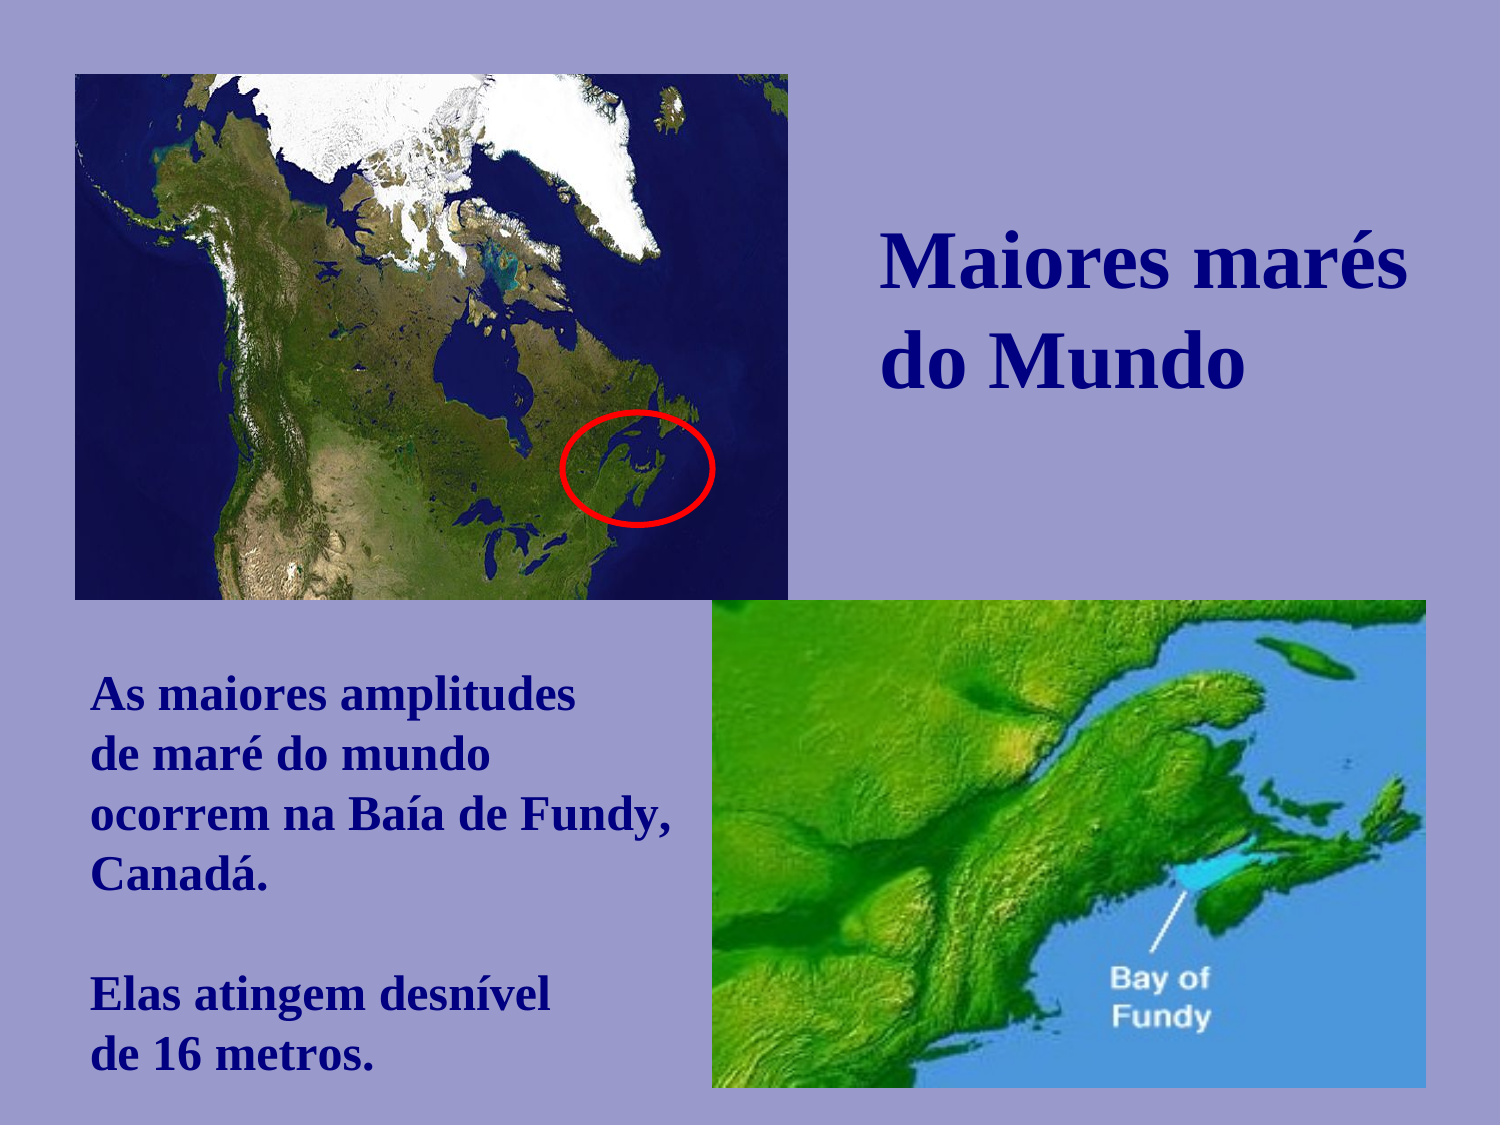

#
Maiores marés
do Mundo
As maiores amplitudes
de maré do mundo
ocorrem na Baía de Fundy,
Canadá.
Elas atingem desnível
de 16 metros.